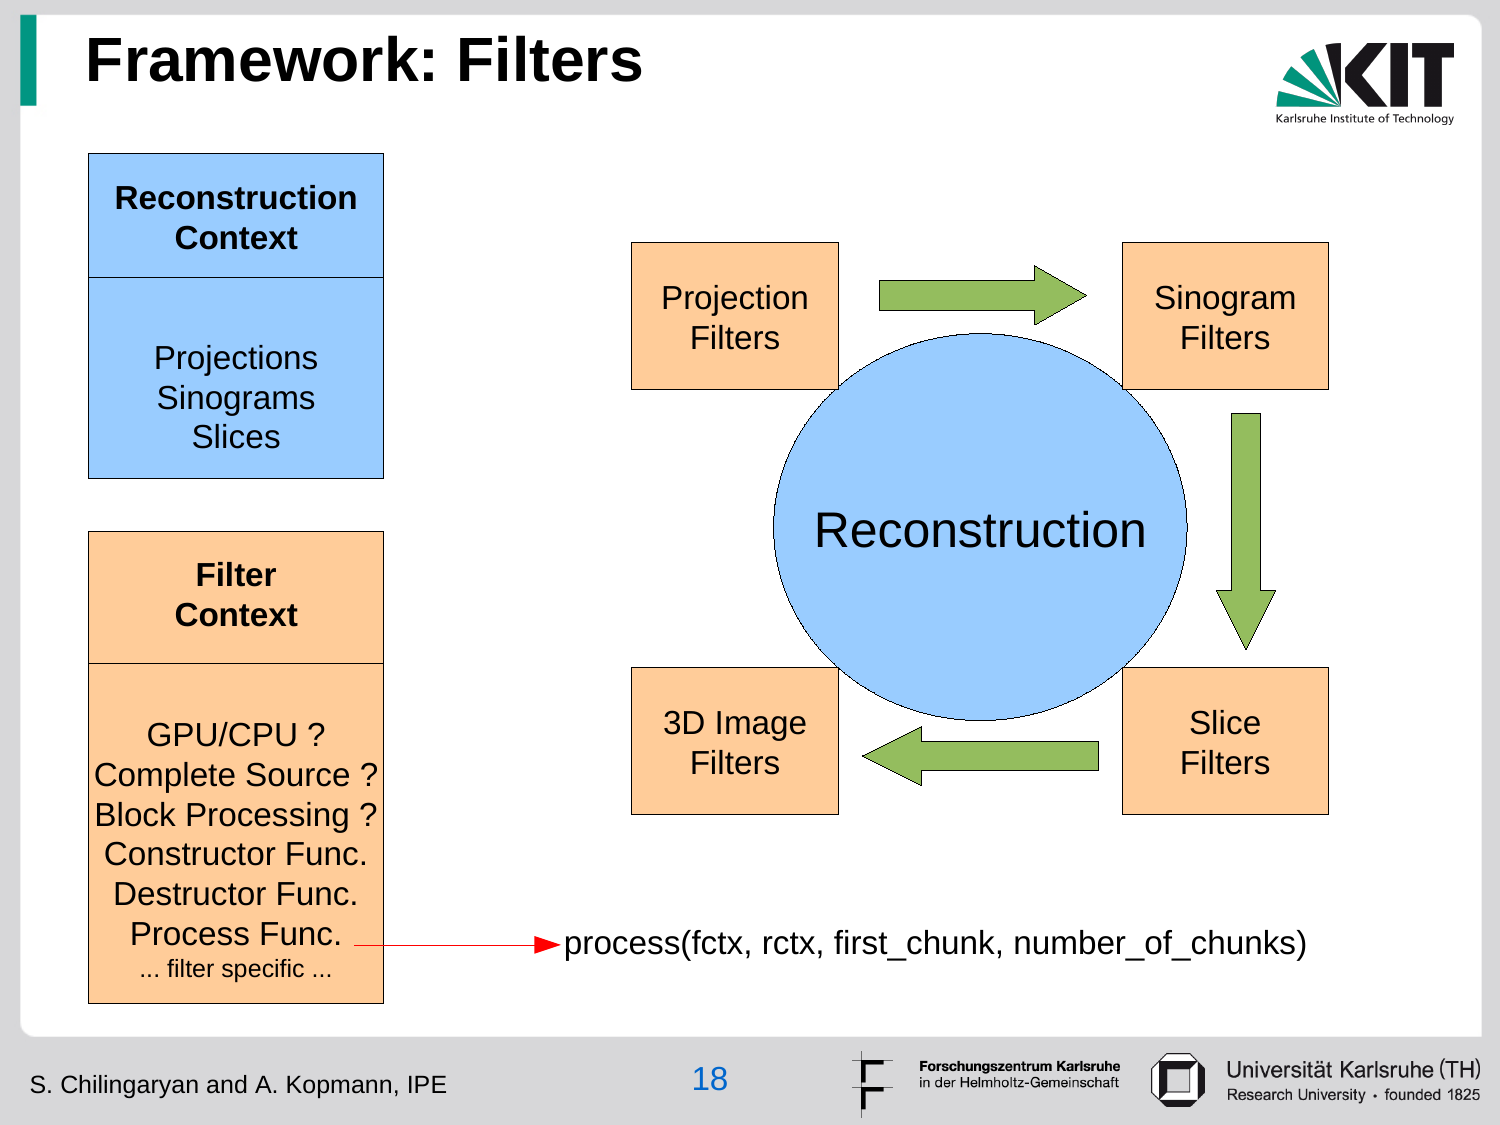

# Framework: Filters
Reconstruction
Context
Projections
Sinograms
Slices
Projection
Filters
Sinogram
Filters
Reconstruction
Filter
Context
GPU/CPU ?
Complete Source ?
Block Processing ?
Constructor Func.
Destructor Func.
Process Func.
... filter specific ...
3D Image
Filters
Slice
Filters
process(fctx, rctx, first_chunk, number_of_chunks)
S. Chilingaryan and A. Kopmann, IPE